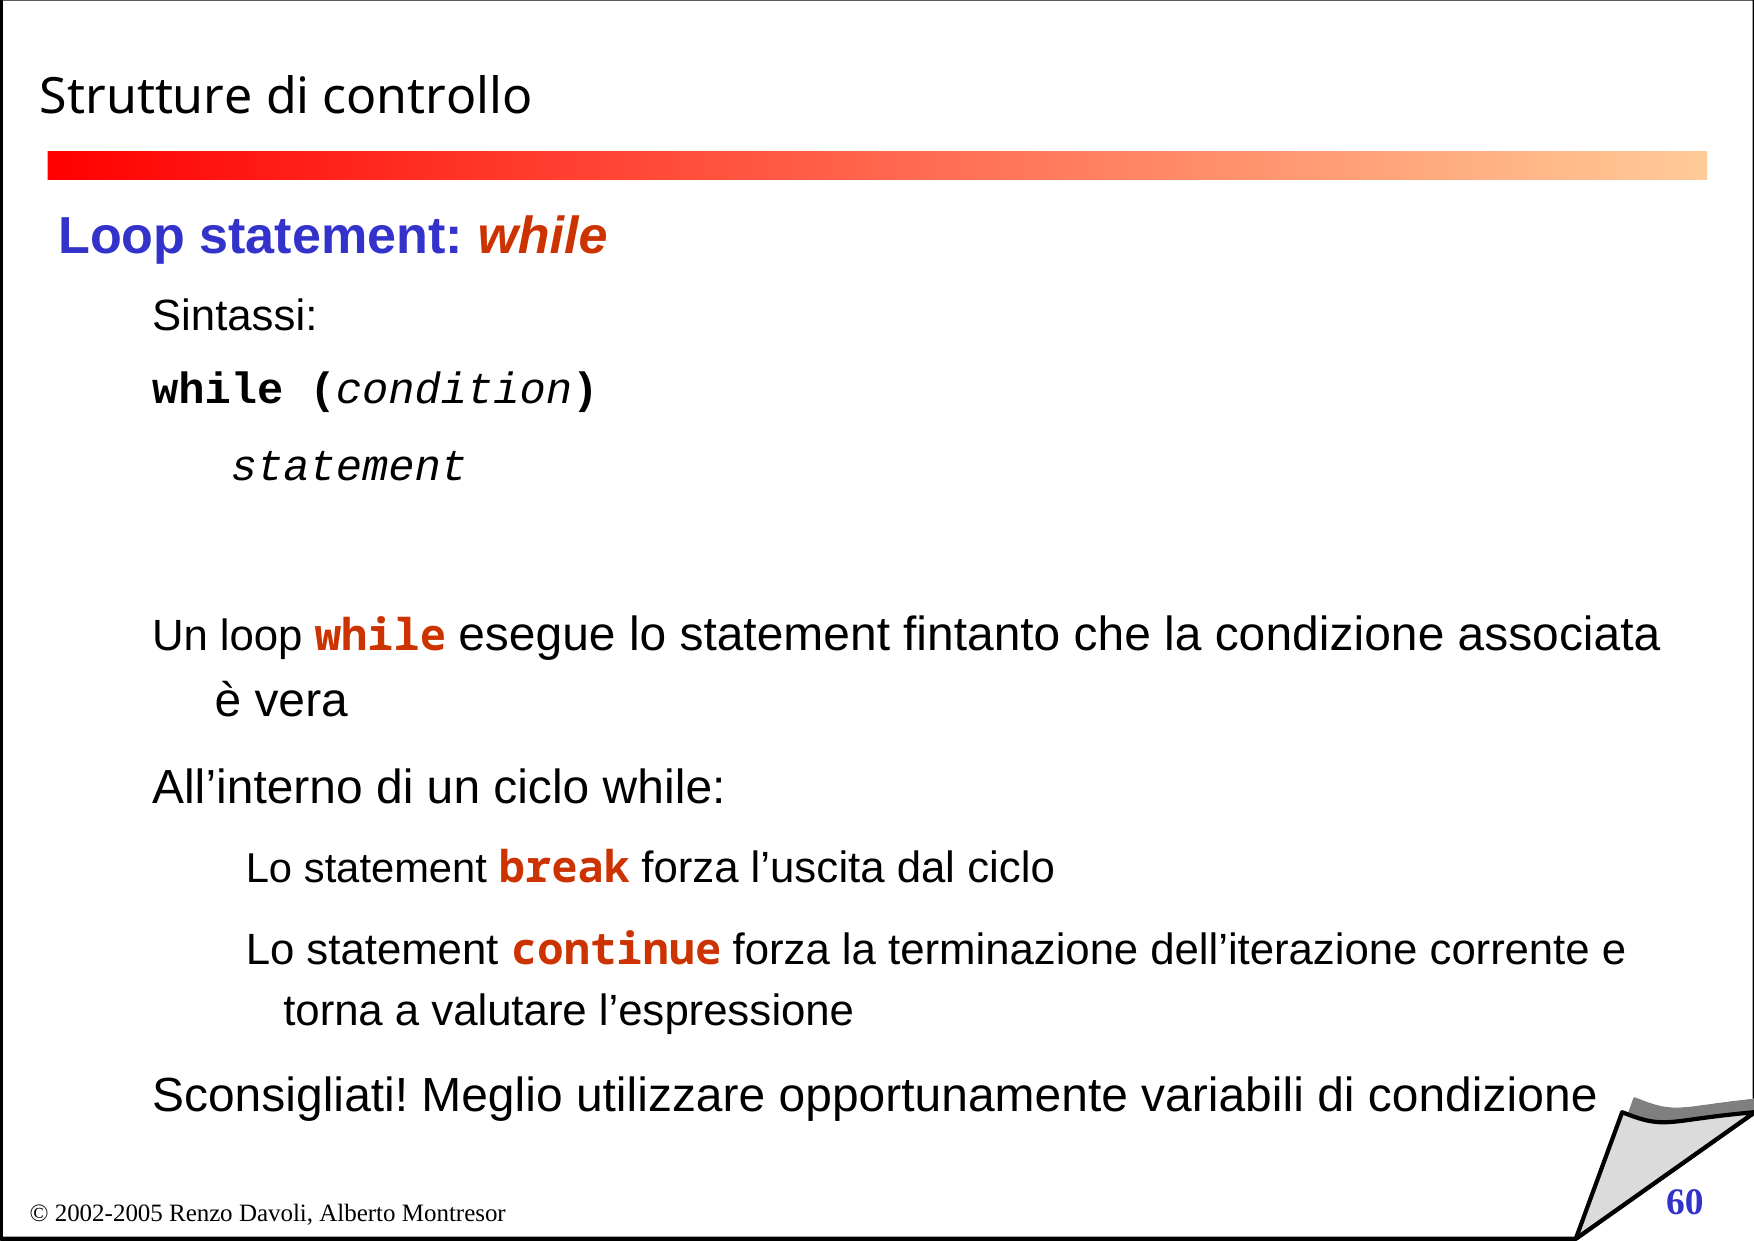

# Strutture di controllo
Loop statement: while
Sintassi:
while (condition)
 statement
Un loop while esegue lo statement fintanto che la condizione associata è vera
All’interno di un ciclo while:
Lo statement break forza l’uscita dal ciclo
Lo statement continue forza la terminazione dell’iterazione corrente e torna a valutare l’espressione
Sconsigliati! Meglio utilizzare opportunamente variabili di condizione